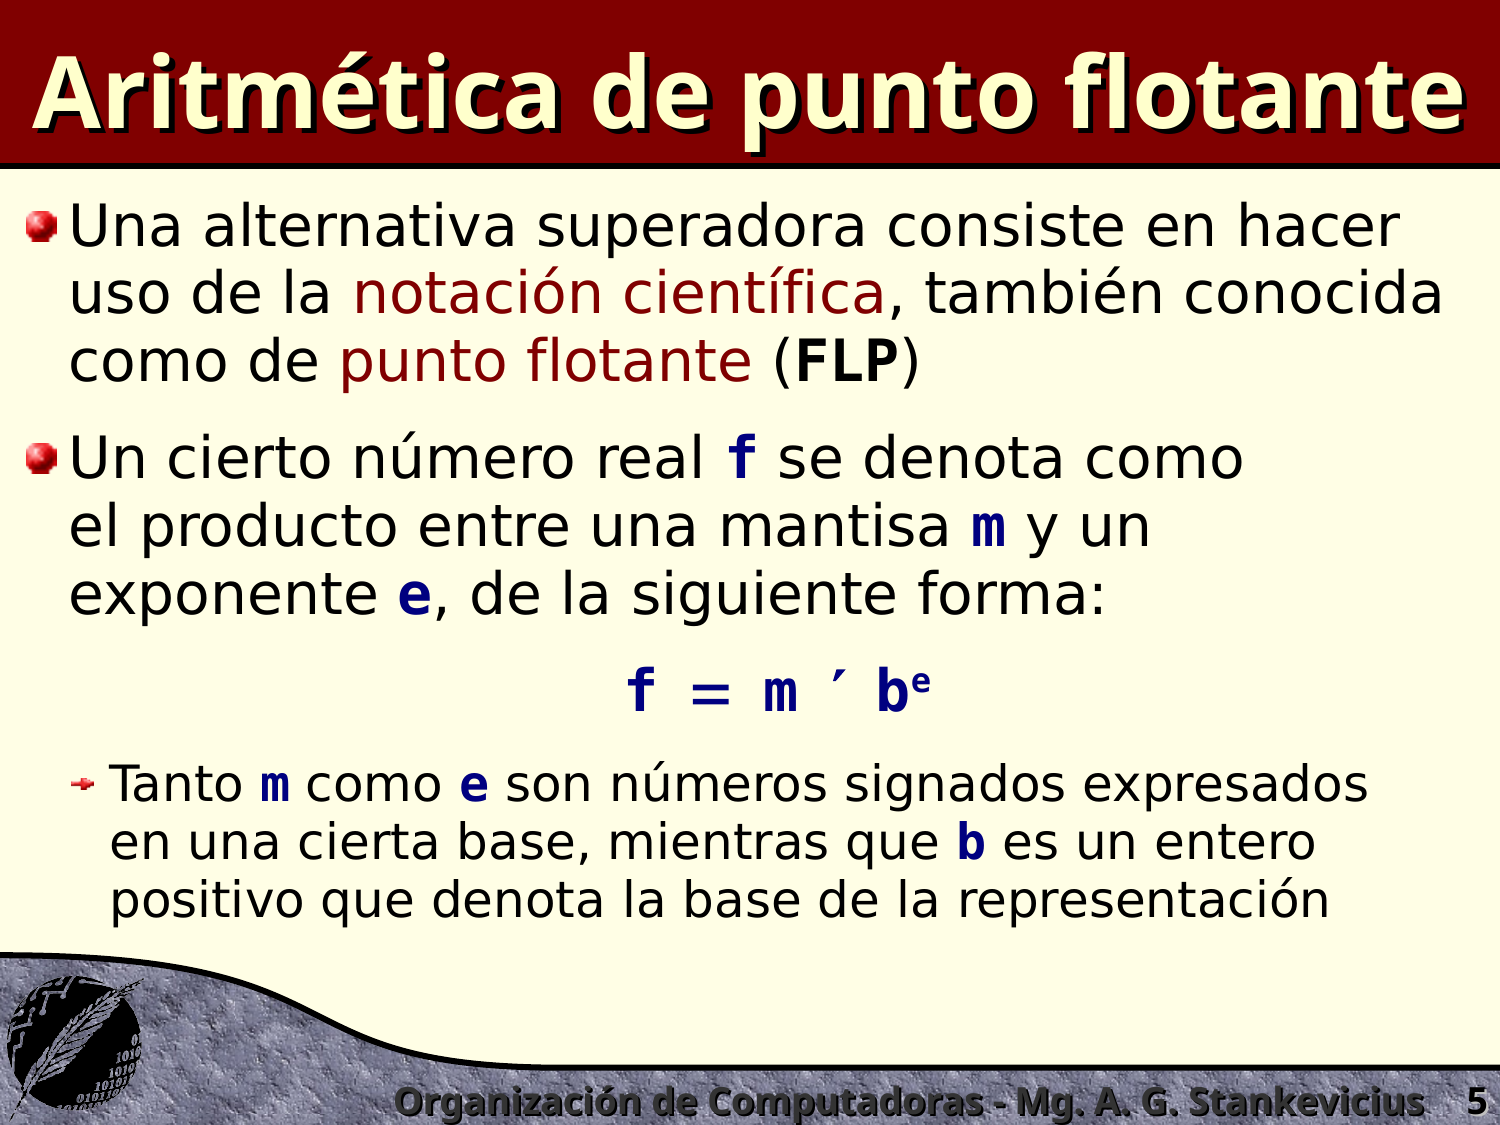

# Aritmética de punto flotante
Una alternativa superadora consiste en hacer uso de la notación científica, también conocida como de punto flotante (FLP)
Un cierto número real f se denota como
el producto entre una mantisa m y un
exponente e, de la siguiente forma:
f = m ´ be
Tanto m como e son números signados expresados
en una cierta base, mientras que b es un entero positivo que denota la base de la representación
5